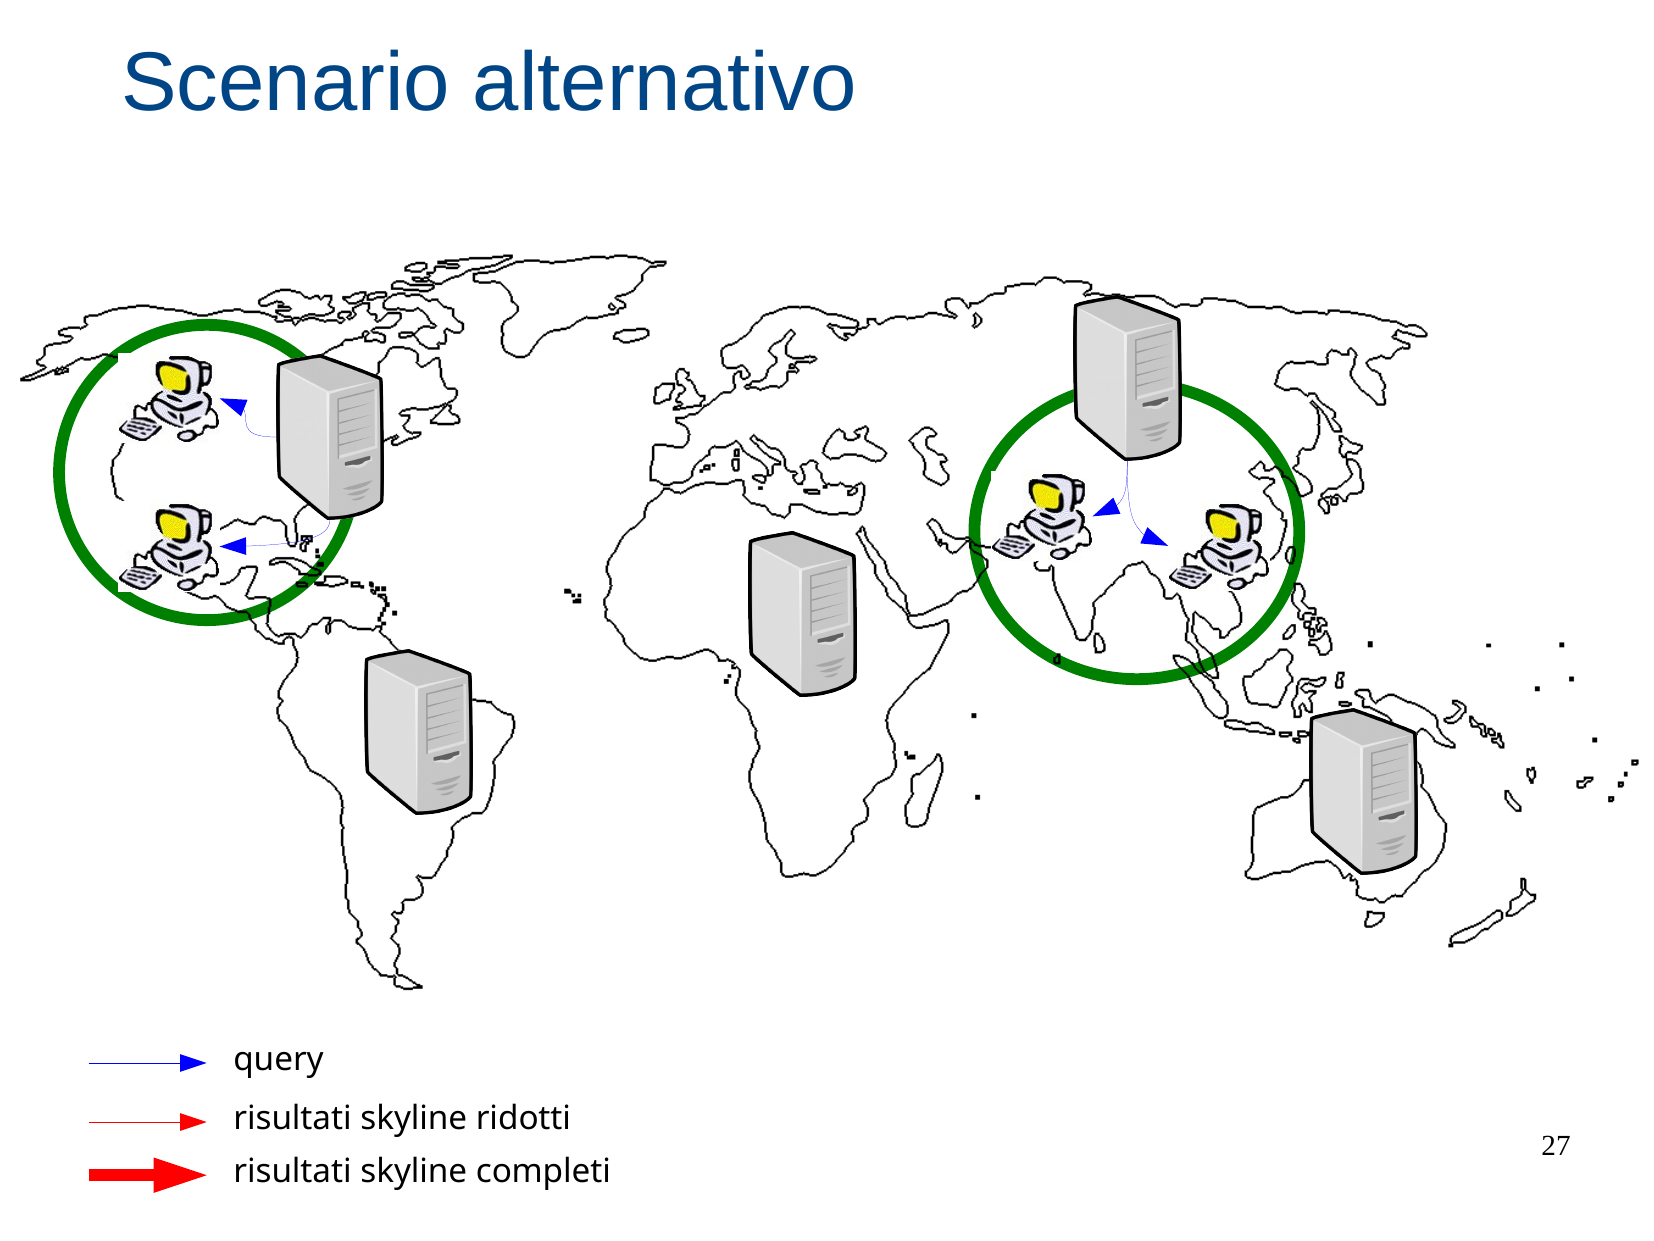

# Scenario alternativo
query
risultati skyline ridotti
27
risultati skyline completi